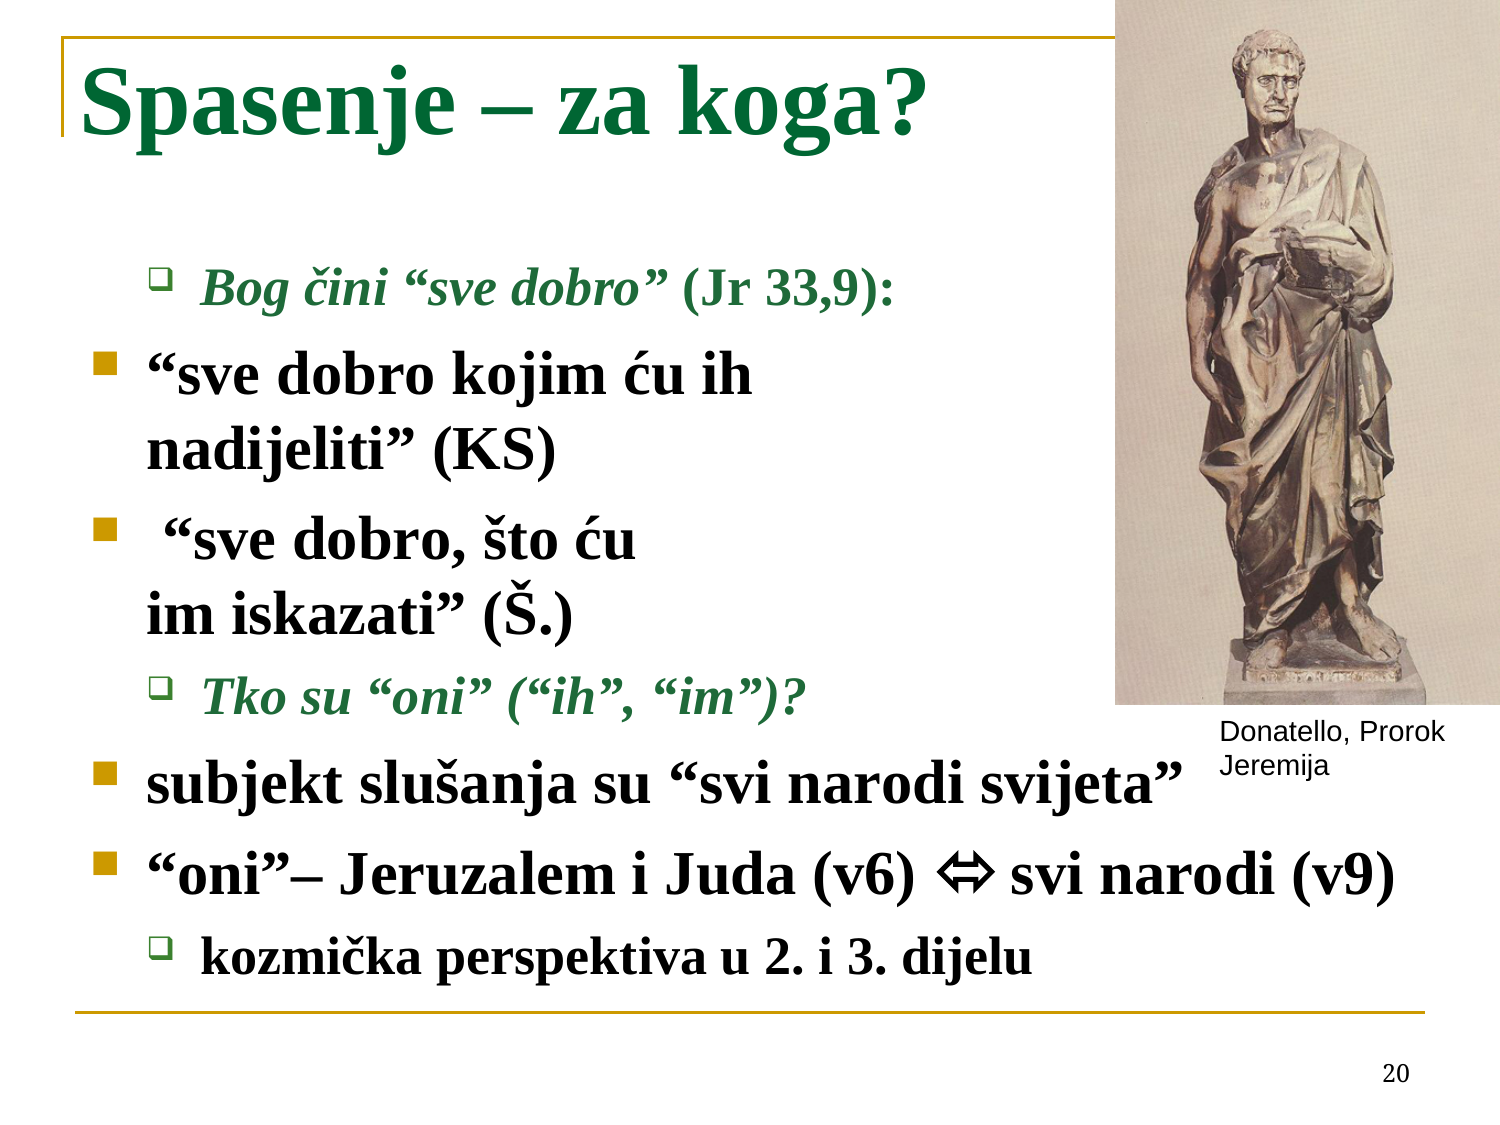

# Spasenje – za koga?
Bog čini “sve dobro” (Jr 33,9):
“sve dobro kojim ću ih
nadijeliti” (KS)
 “sve dobro, što ću
im iskazati” (Š.)
Tko su “oni” (“ih”, “im”)?
subjekt slušanja su “svi narodi svijeta”
“oni”– Jeruzalem i Juda (v6)  svi narodi (v9)
kozmička perspektiva u 2. i 3. dijelu
Donatello, Prorok Jeremija